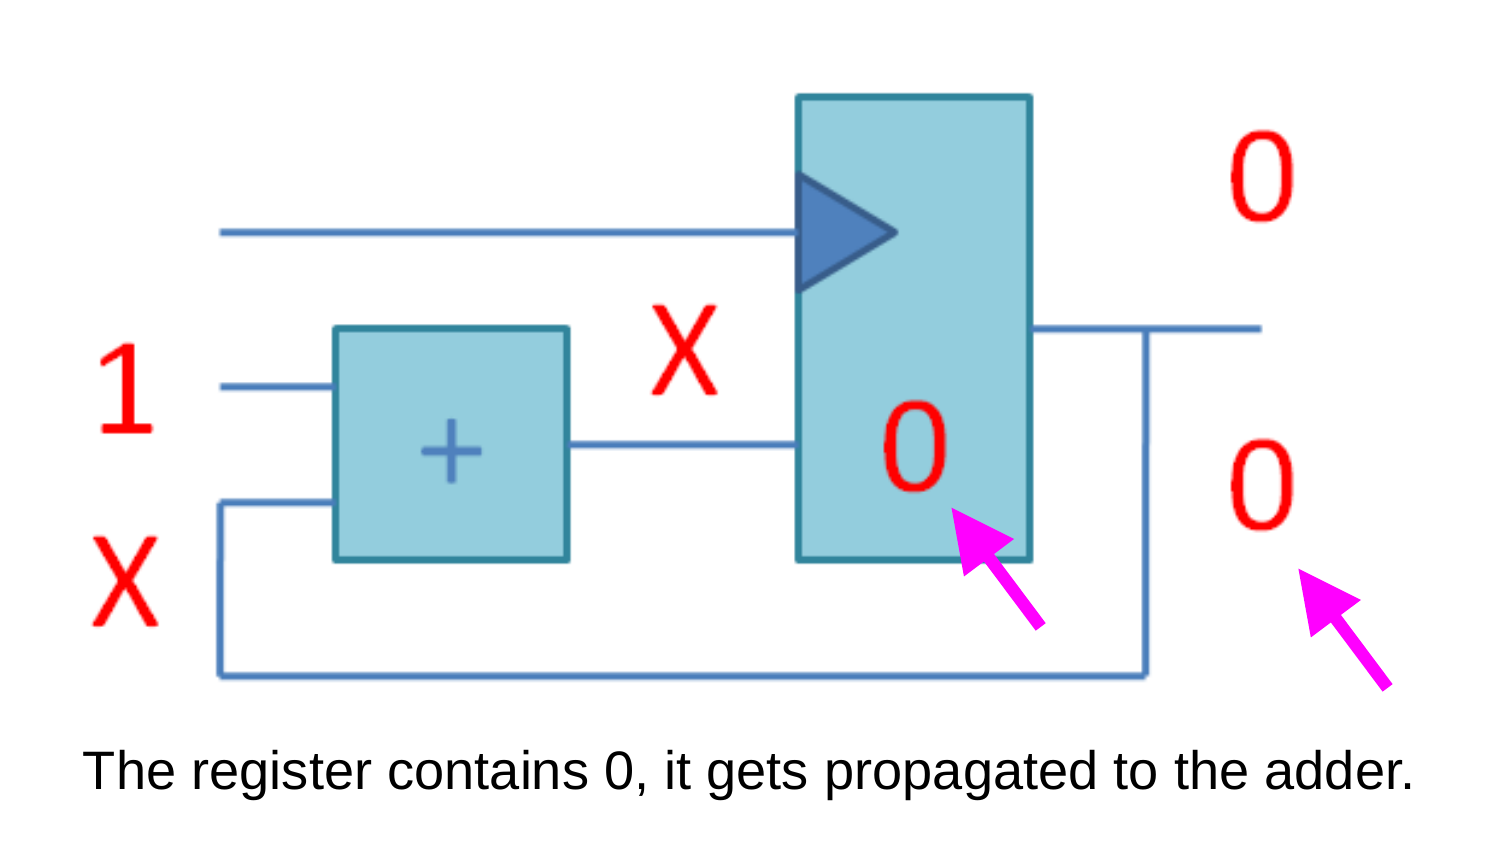

# The register contains 0, it gets propagated to the adder.